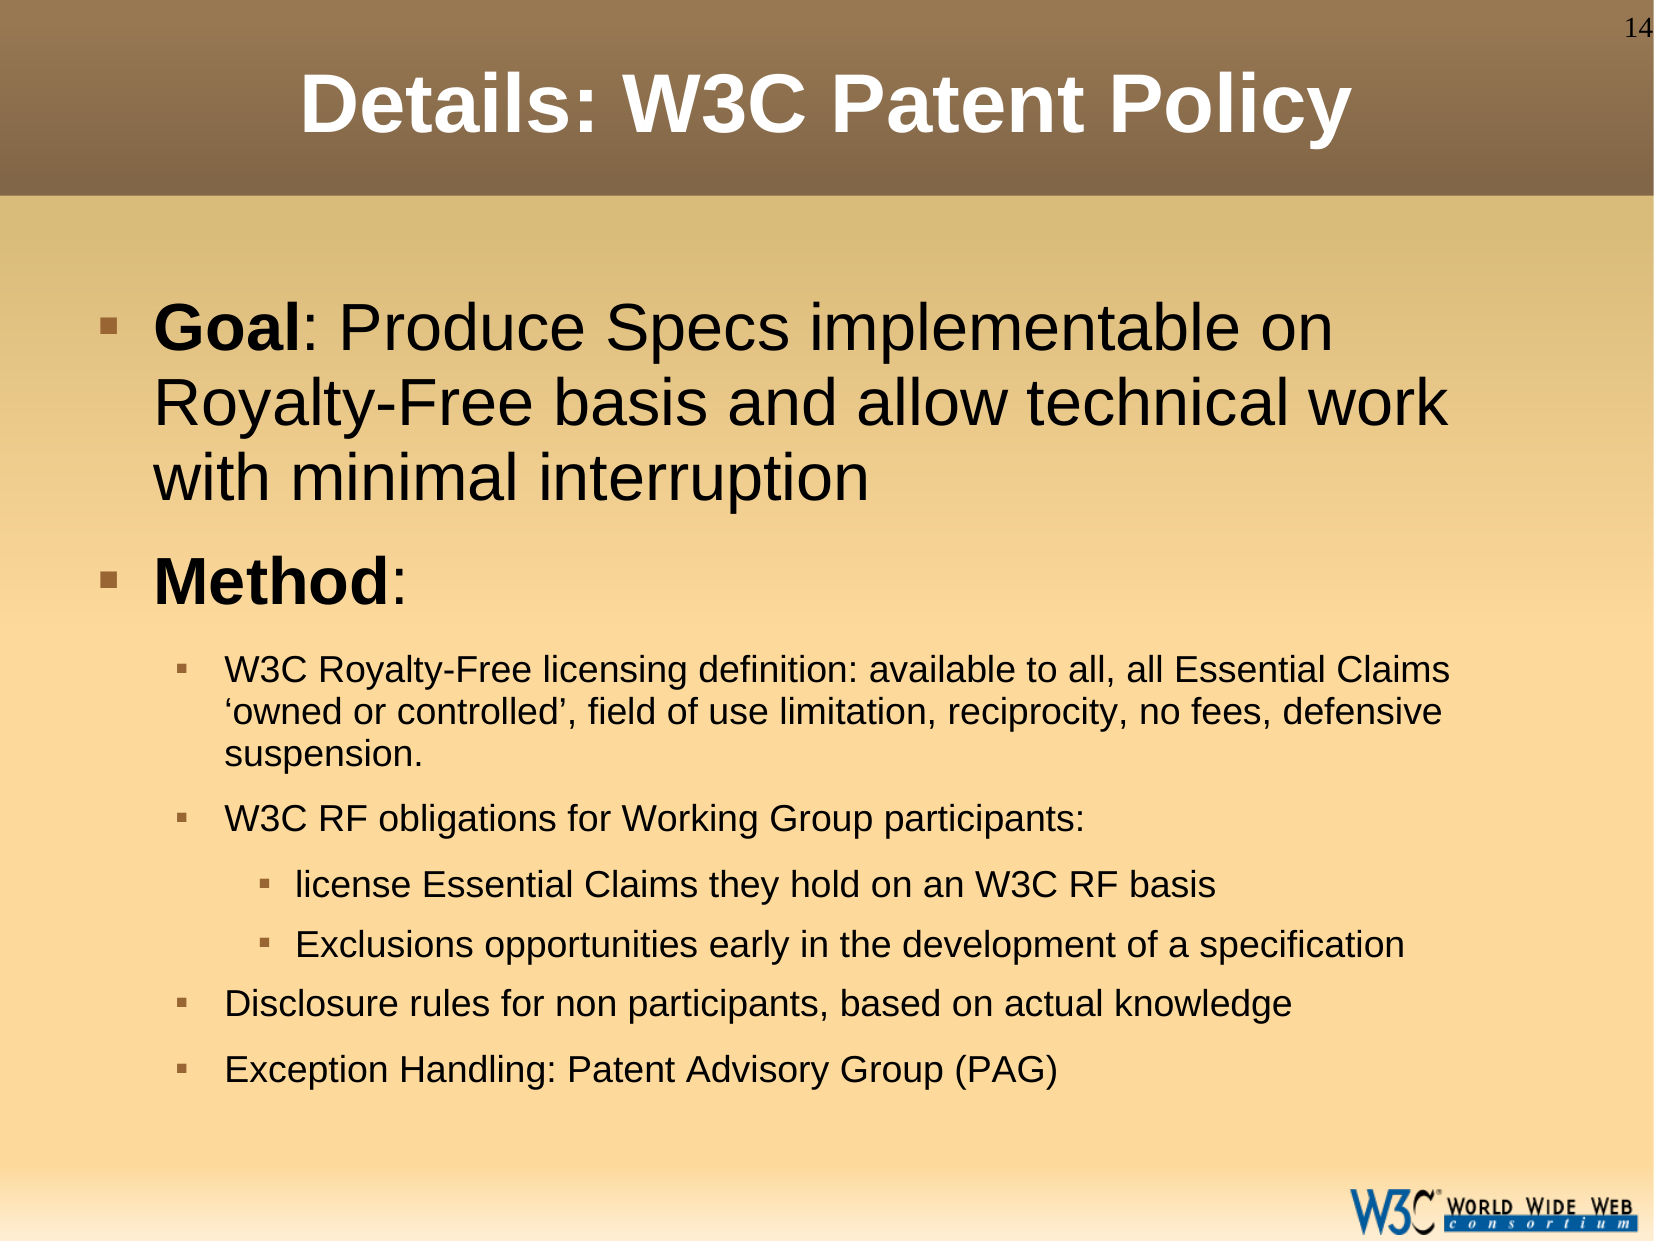

# Details: W3C Patent Policy
14
Goal: Produce Specs implementable on Royalty-Free basis and allow technical work with minimal interruption
Method:
W3C Royalty-Free licensing definition: available to all, all Essential Claims ‘owned or controlled’, field of use limitation, reciprocity, no fees, defensive suspension.
W3C RF obligations for Working Group participants:
license Essential Claims they hold on an W3C RF basis
Exclusions opportunities early in the development of a specification
Disclosure rules for non participants, based on actual knowledge
Exception Handling: Patent Advisory Group (PAG)